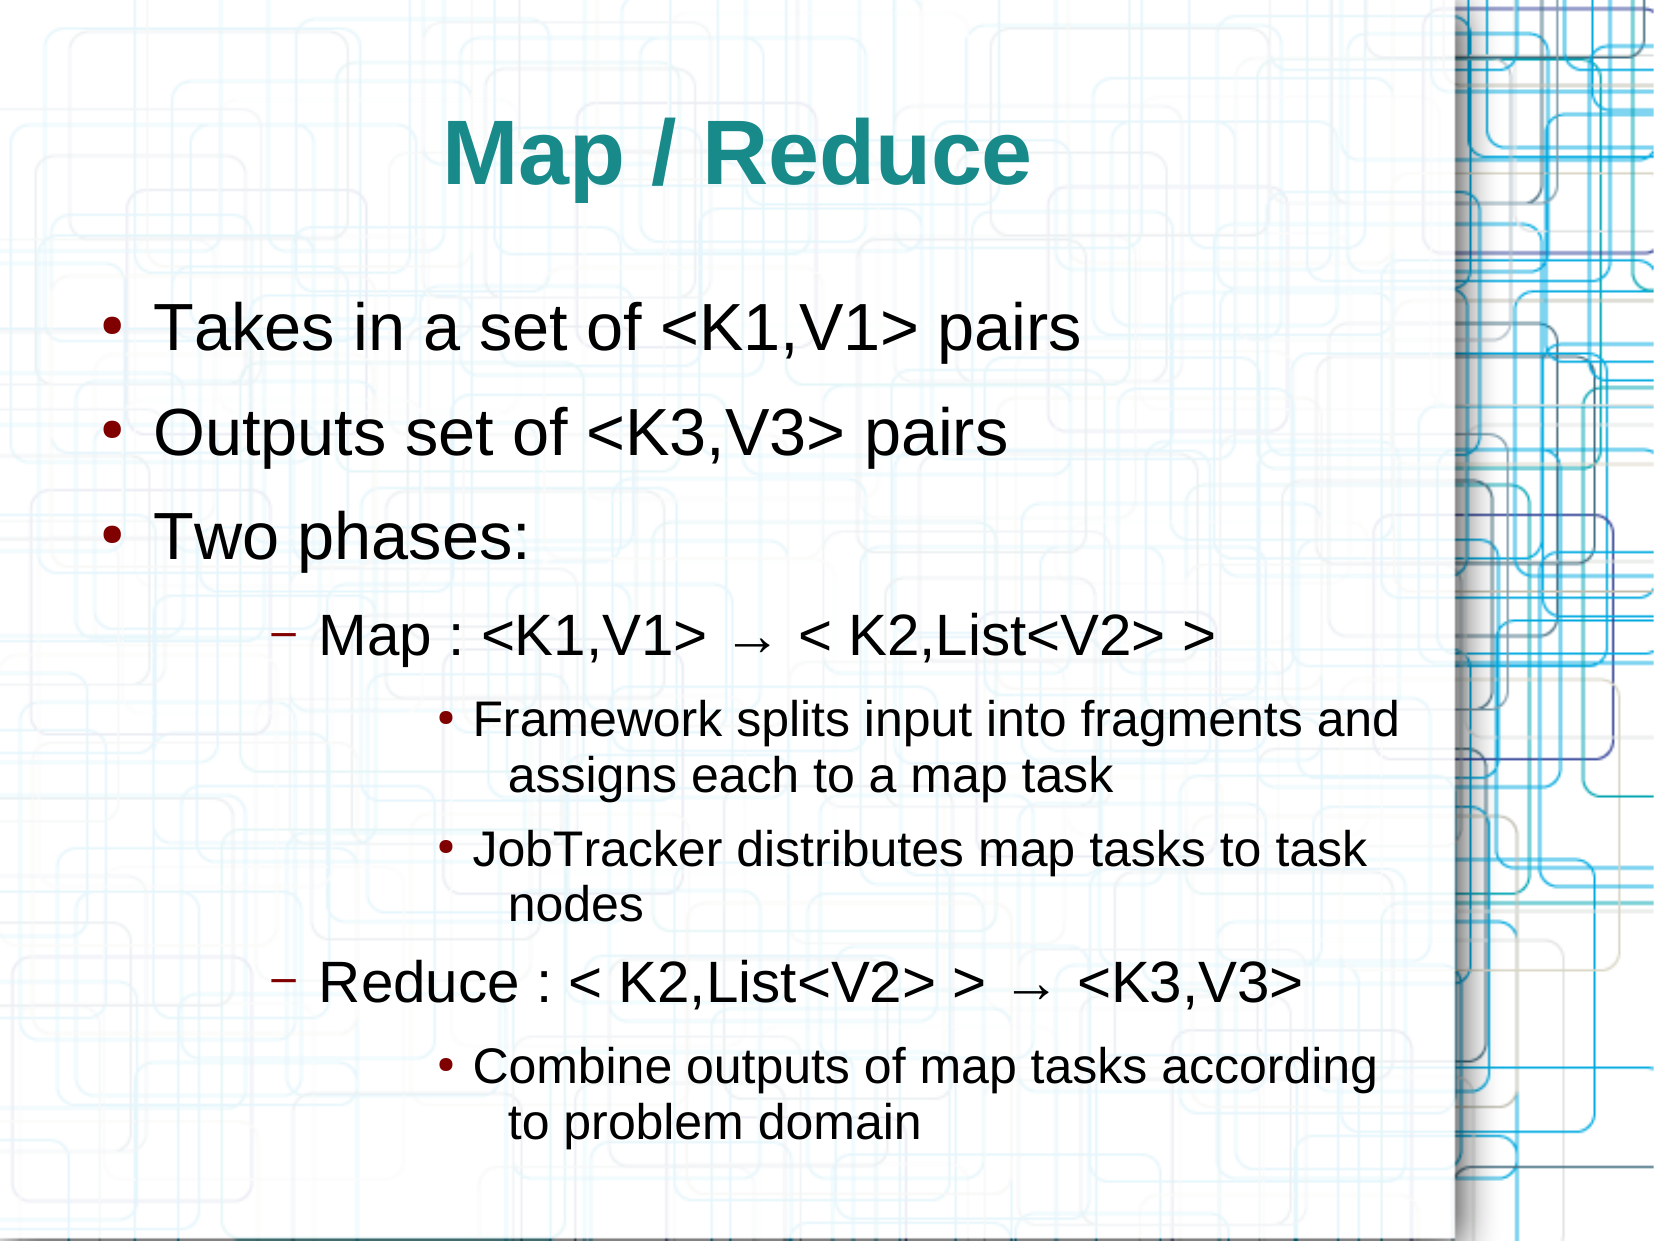

# Map / Reduce
Takes in a set of <K1,V1> pairs
Outputs set of <K3,V3> pairs
Two phases:
Map : <K1,V1> → < K2,List<V2> >
Framework splits input into fragments and assigns each to a map task
JobTracker distributes map tasks to task nodes
Reduce : < K2,List<V2> > → <K3,V3>
Combine outputs of map tasks according to problem domain